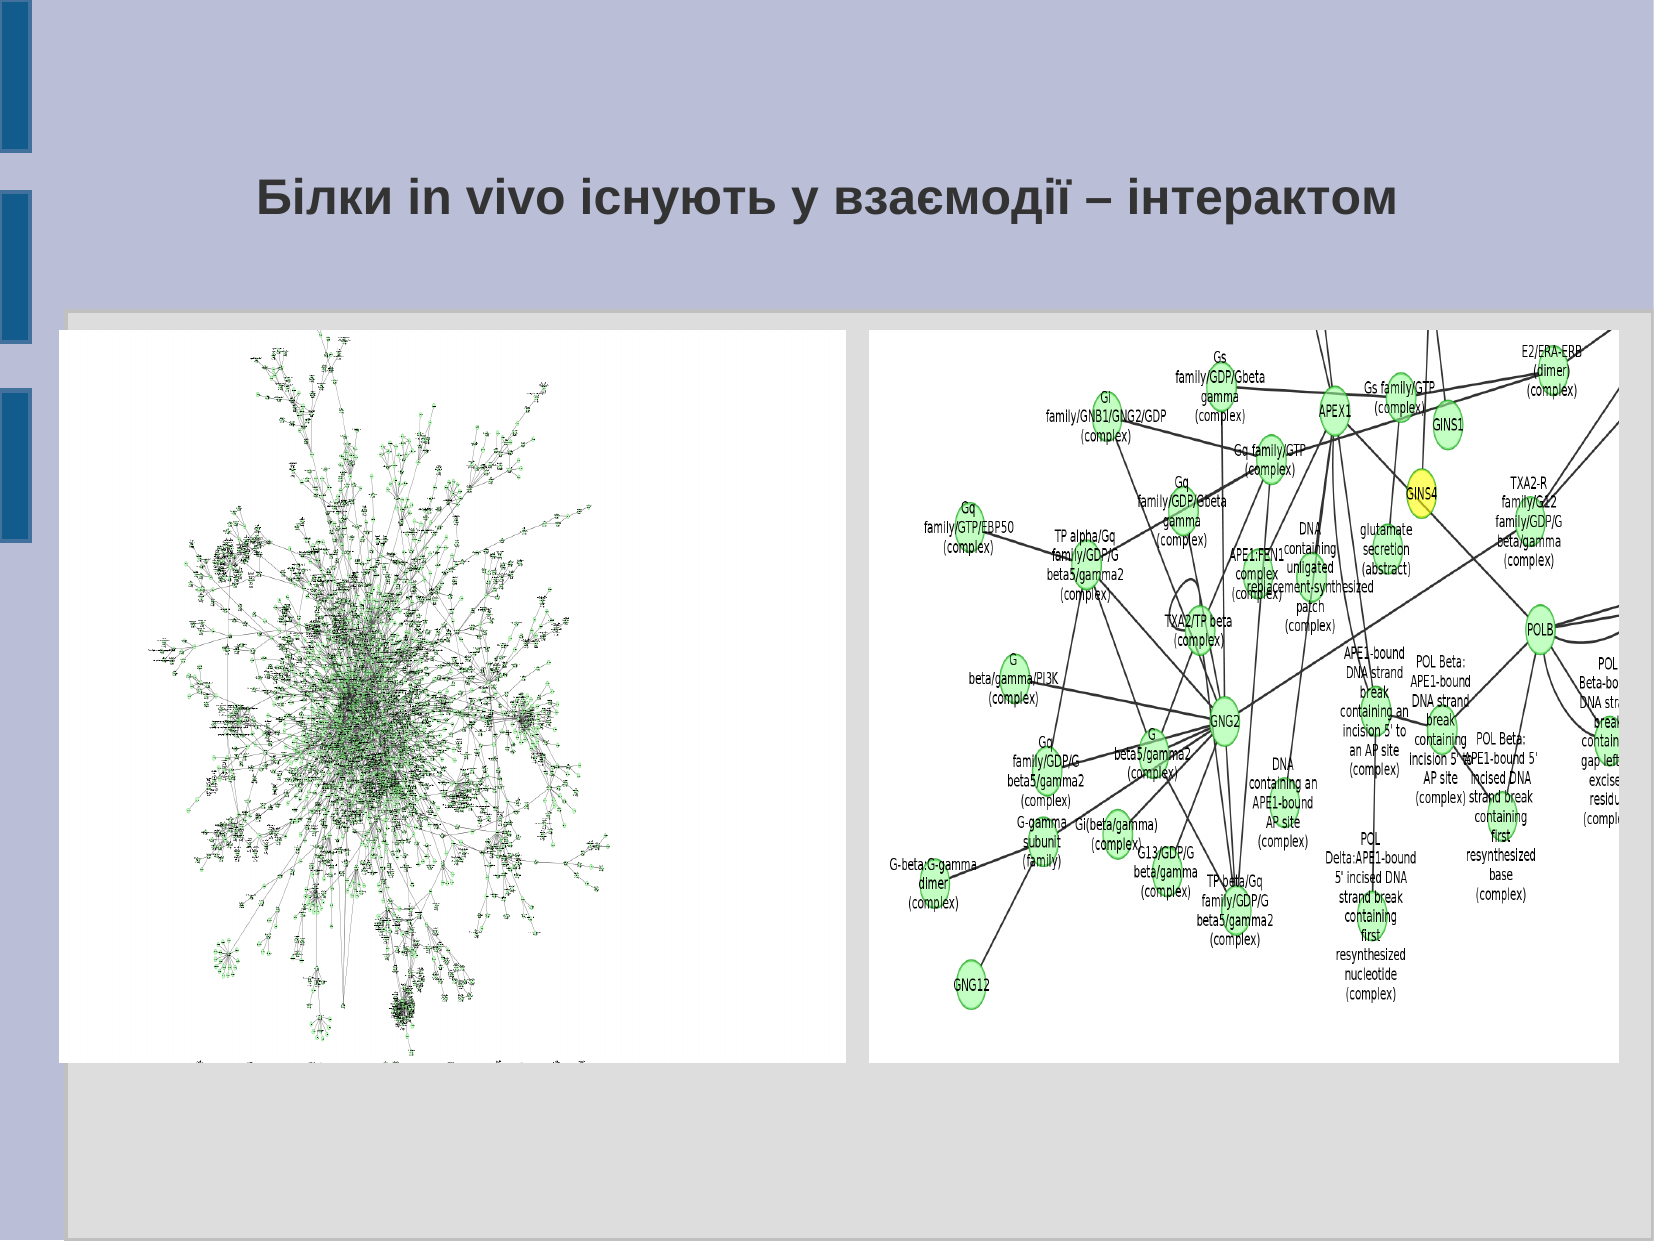

# Білки in vivo існують у взаємодії – інтерактом